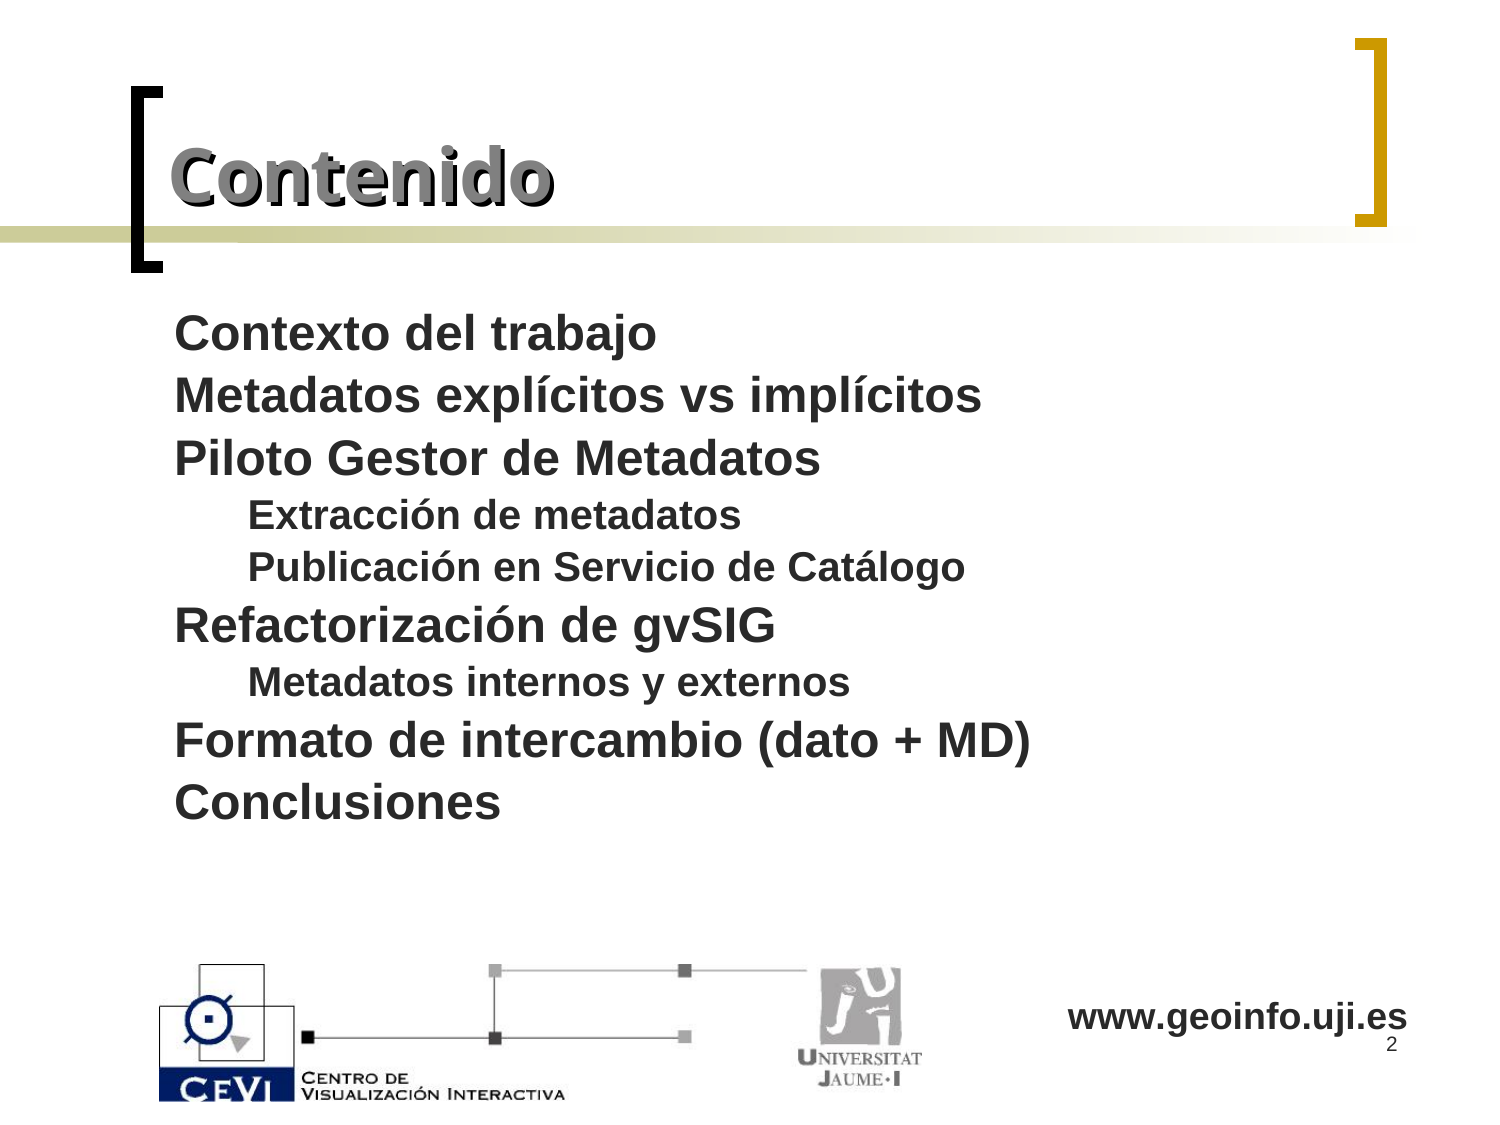

# Contenido
Contexto del trabajo
Metadatos explícitos vs implícitos
Piloto Gestor de Metadatos
Extracción de metadatos
Publicación en Servicio de Catálogo
Refactorización de gvSIG
Metadatos internos y externos
Formato de intercambio (dato + MD)
Conclusiones
2